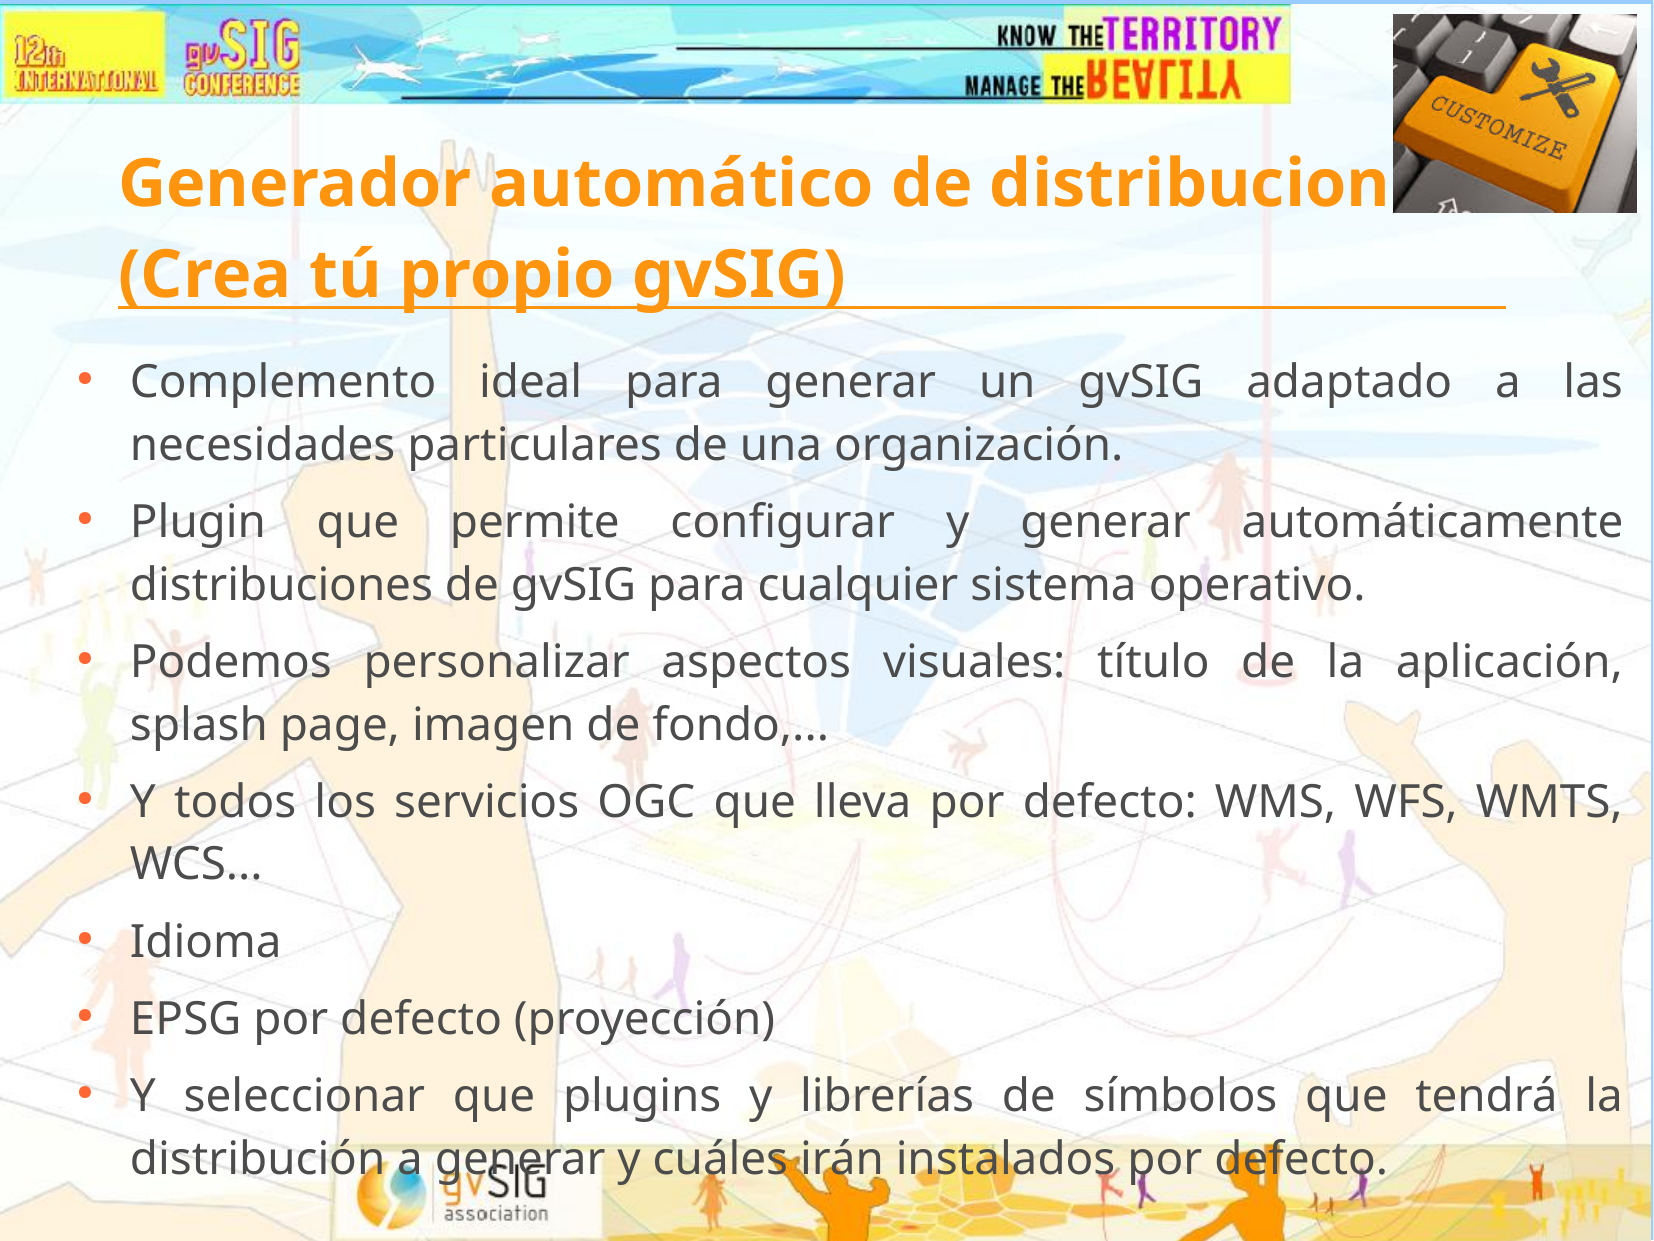

# Generador automático de distribuciones (Crea tú propio gvSIG)
Complemento ideal para generar un gvSIG adaptado a las necesidades particulares de una organización.
Plugin que permite configurar y generar automáticamente distribuciones de gvSIG para cualquier sistema operativo.
Podemos personalizar aspectos visuales: título de la aplicación, splash page, imagen de fondo,...
Y todos los servicios OGC que lleva por defecto: WMS, WFS, WMTS, WCS...
Idioma
EPSG por defecto (proyección)
Y seleccionar que plugins y librerías de símbolos que tendrá la distribución a generar y cuáles irán instalados por defecto.